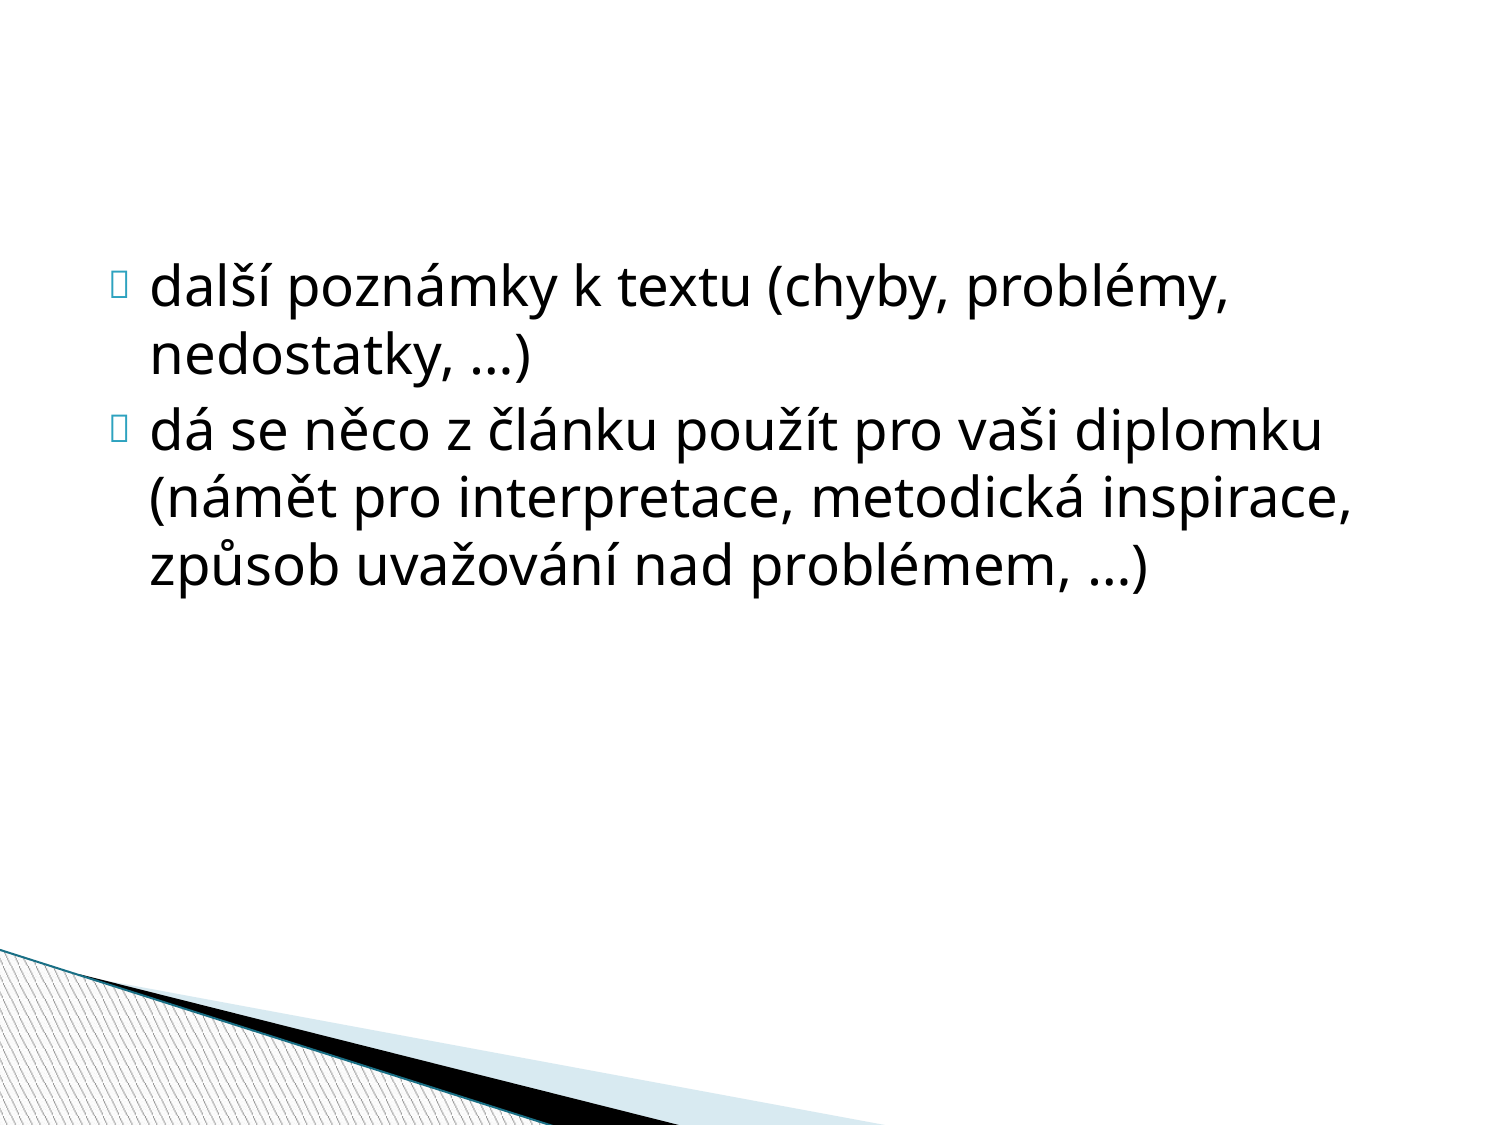

# další poznámky k textu (chyby, problémy, nedostatky, …)
dá se něco z článku použít pro vaši diplomku (námět pro interpretace, metodická inspirace, způsob uvažování nad problémem, …)